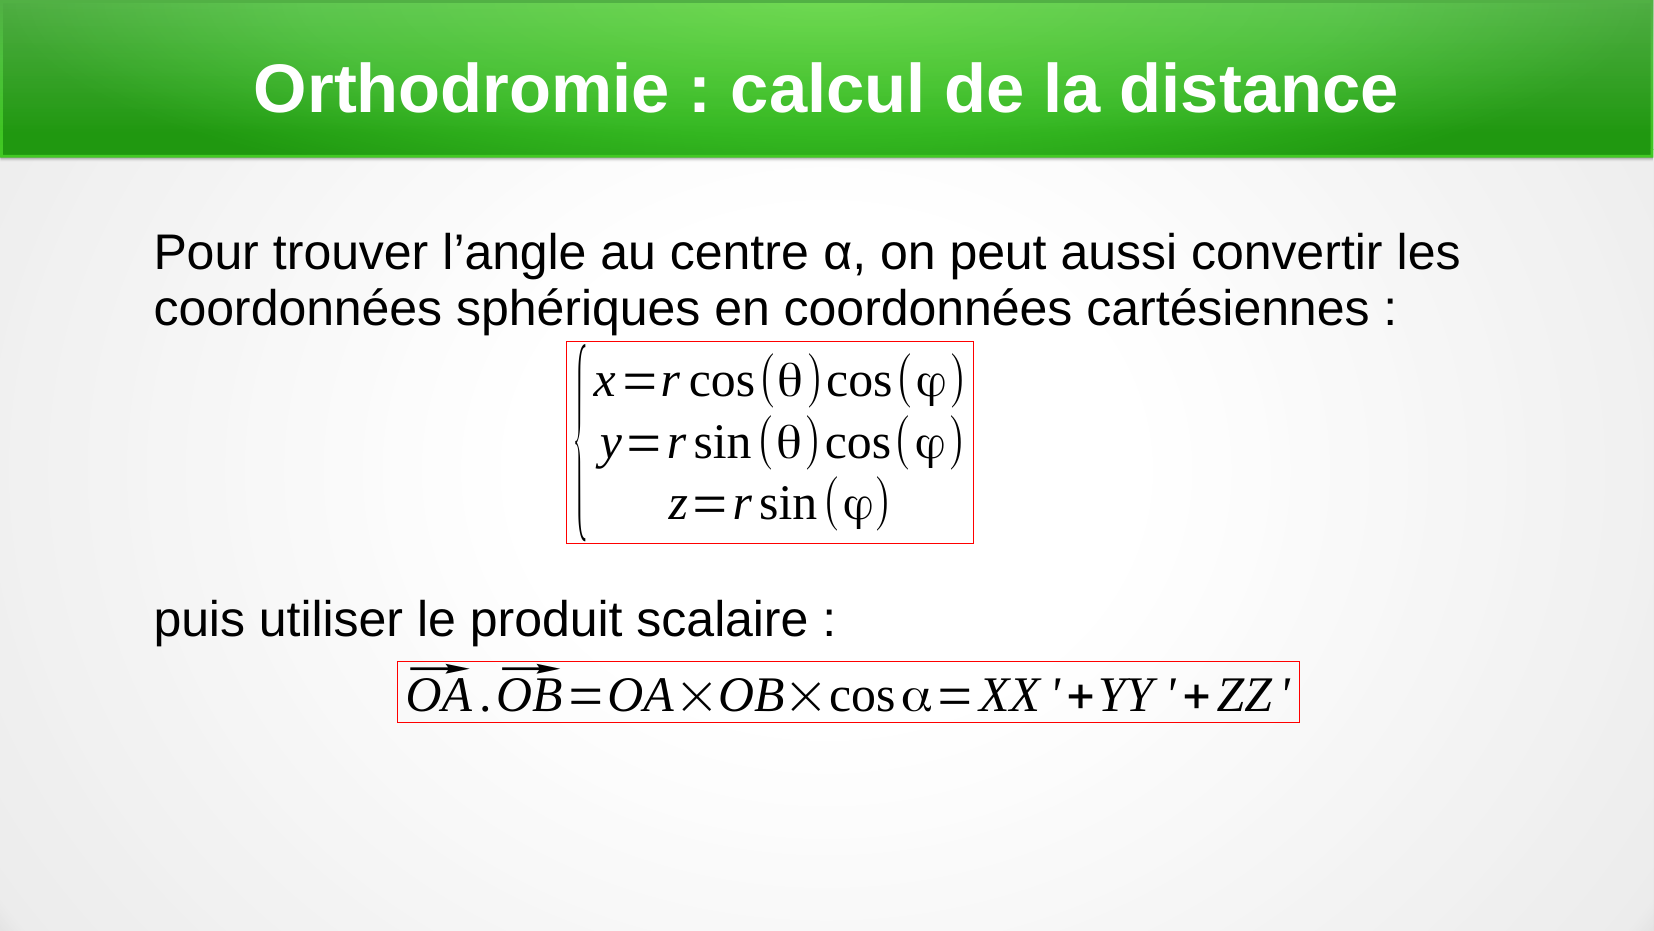

# Orthodromie : calcul de la distance
Pour trouver l’angle au centre α, on peut aussi convertir les coordonnées sphériques en coordonnées cartésiennes :
puis utiliser le produit scalaire :